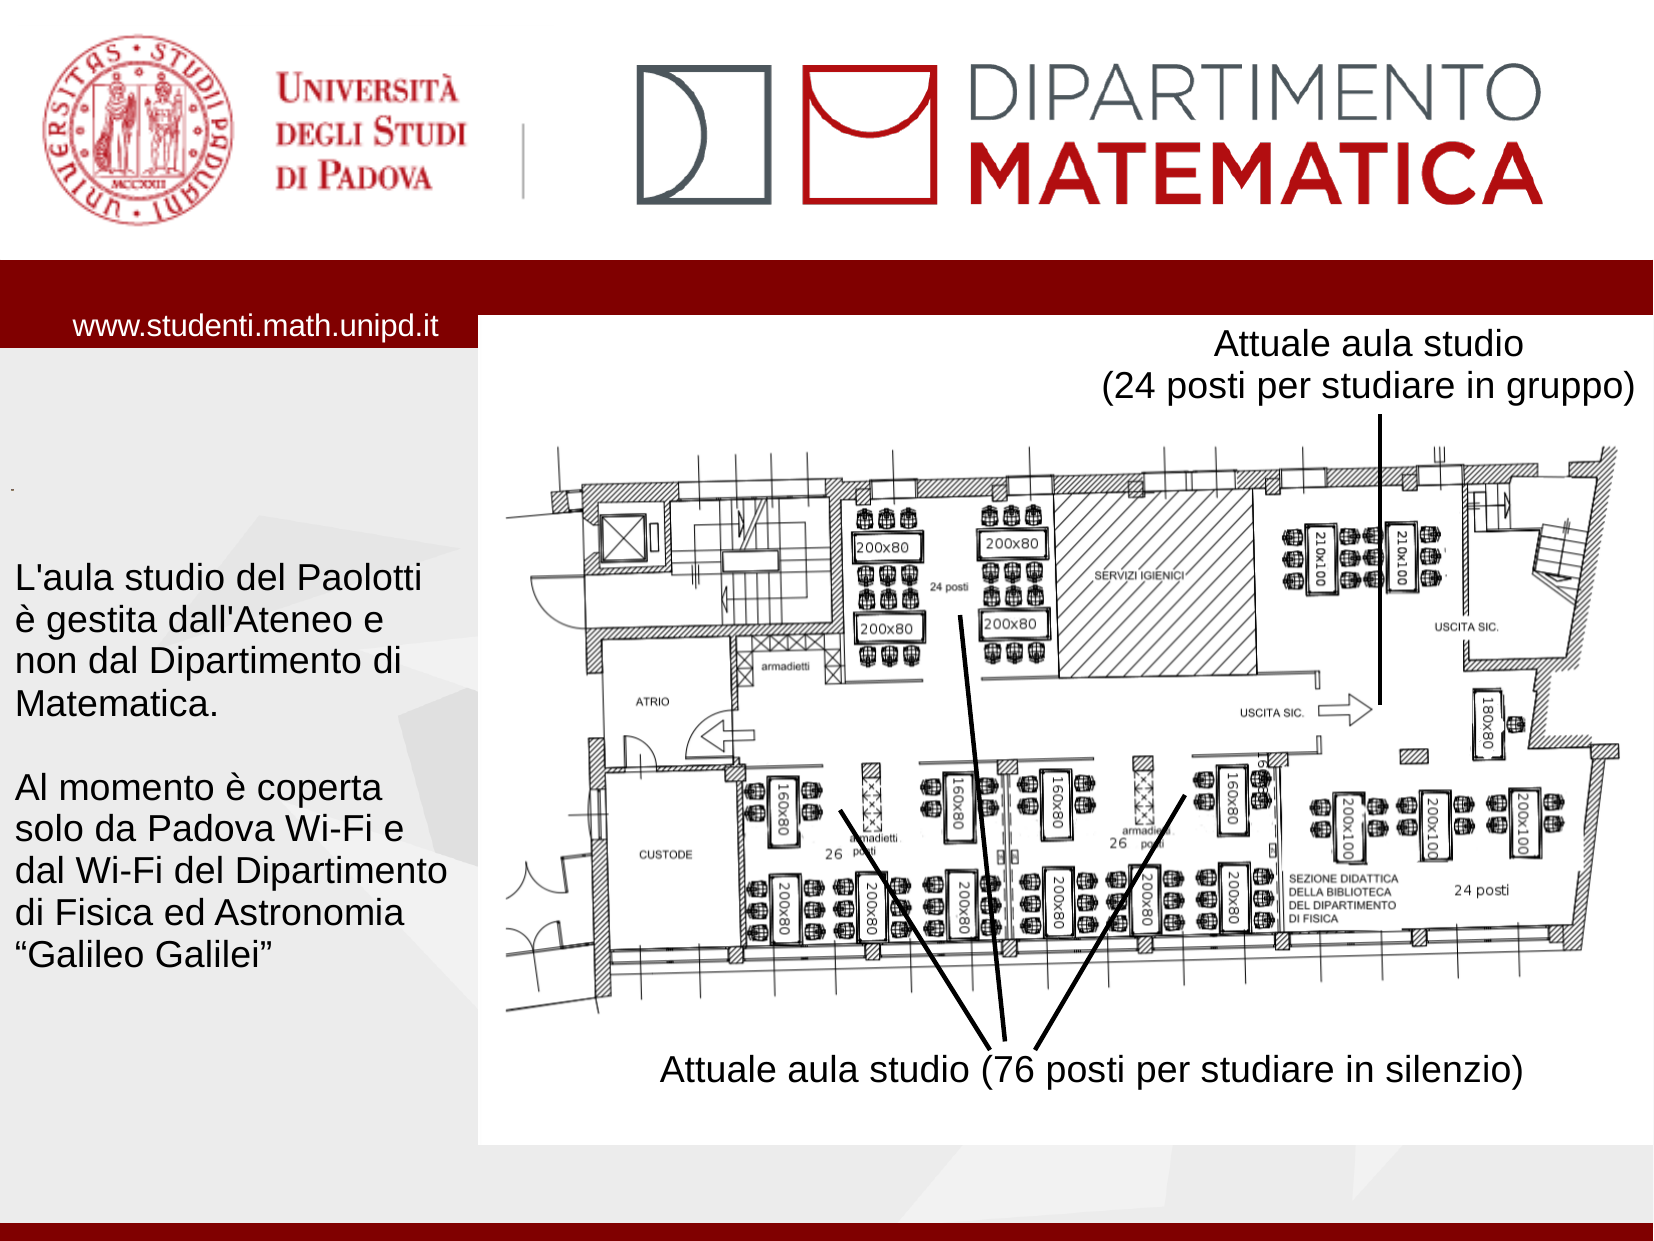

| |
| --- |
www.studenti.math.unipd.it
Attuale aula studio
(24 posti per studiare in gruppo)
L'aula studio del Paolotti è gestita dall'Ateneo e non dal Dipartimento di Matematica.
Al momento è coperta solo da Padova Wi-Fi e dal Wi-Fi del Dipartimento di Fisica ed Astronomia
“Galileo Galilei”
Attuale aula studio (76 posti per studiare in silenzio)
| |
| --- |